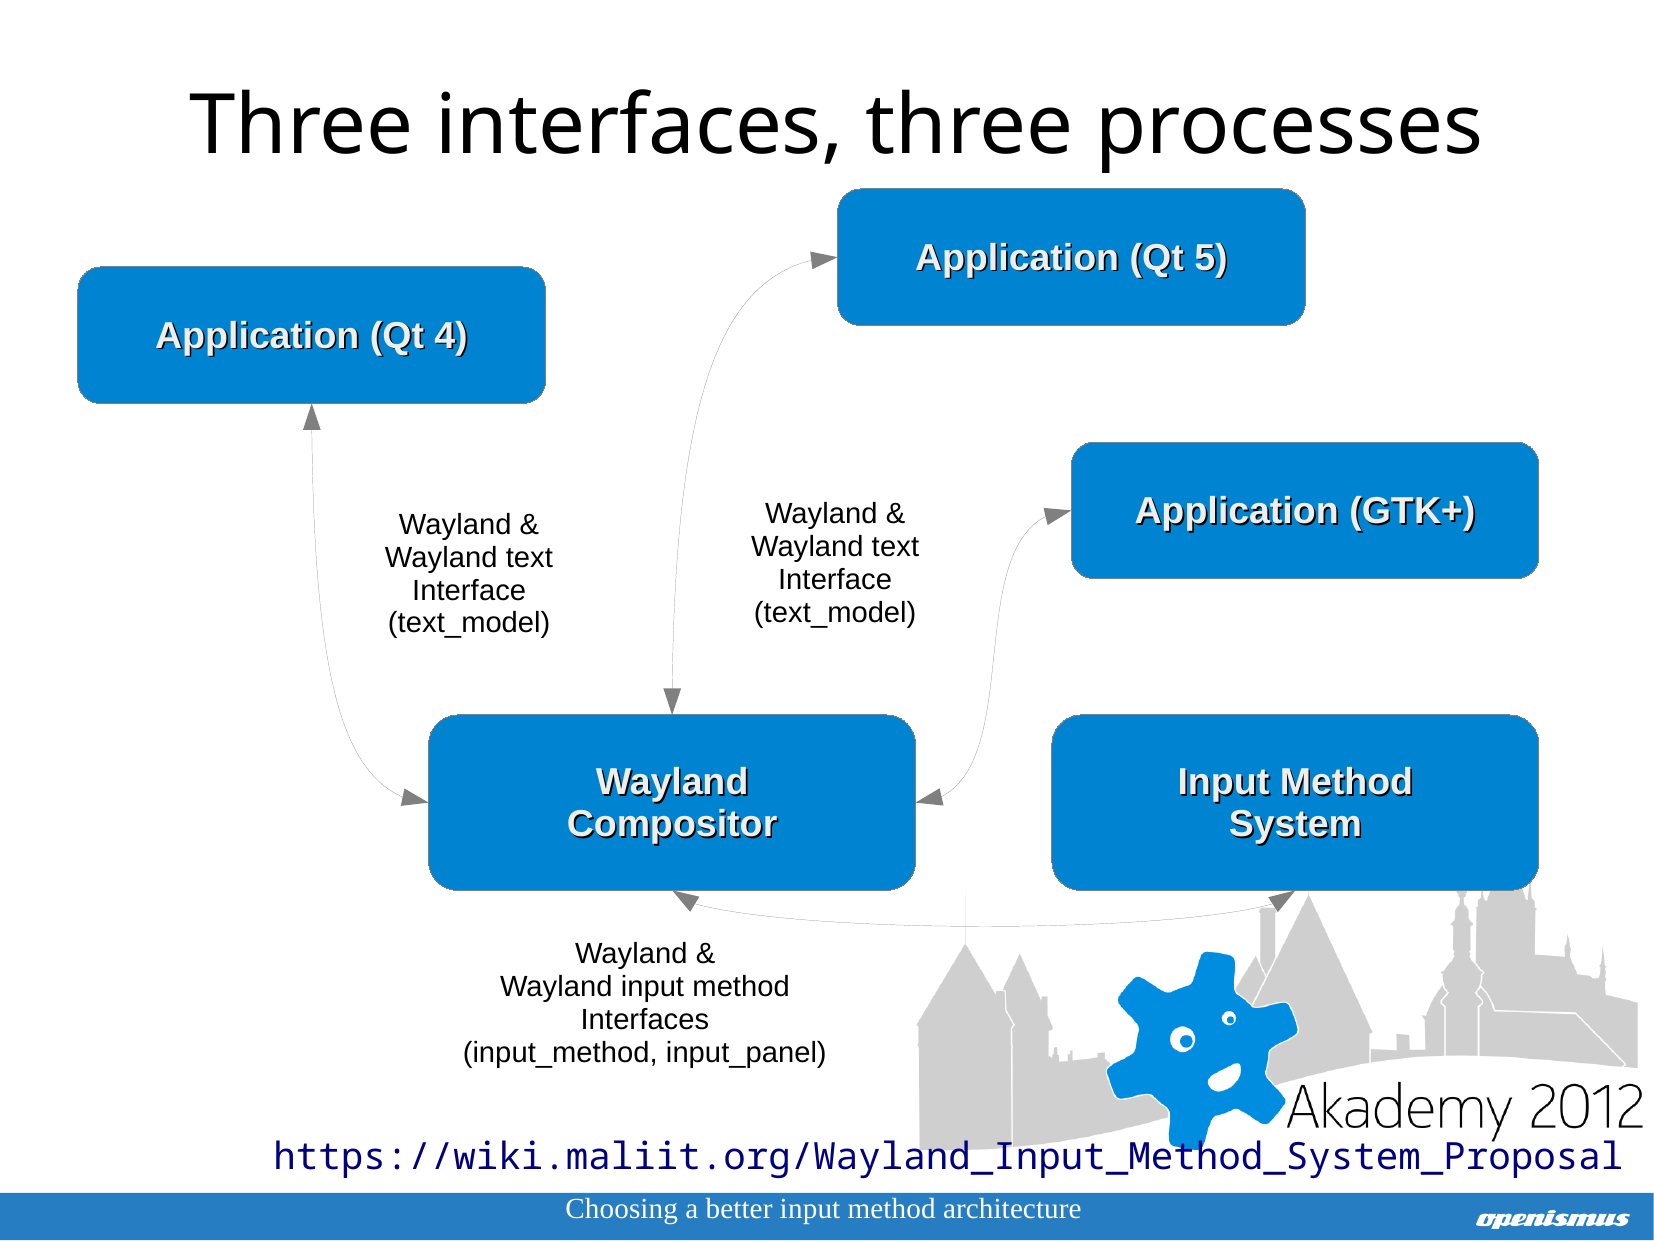

Three interfaces, three processes
Application (Qt 5)
Application (Qt 4)
Application (GTK+)
Wayland &
Wayland text
Interface
(text_model)
Wayland &
Wayland text
Interface
(text_model)
Wayland
Compositor
Input Method
System
Wayland &
Wayland input method
Interfaces
(input_method, input_panel)
https://wiki.maliit.org/Wayland_Input_Method_System_Proposal